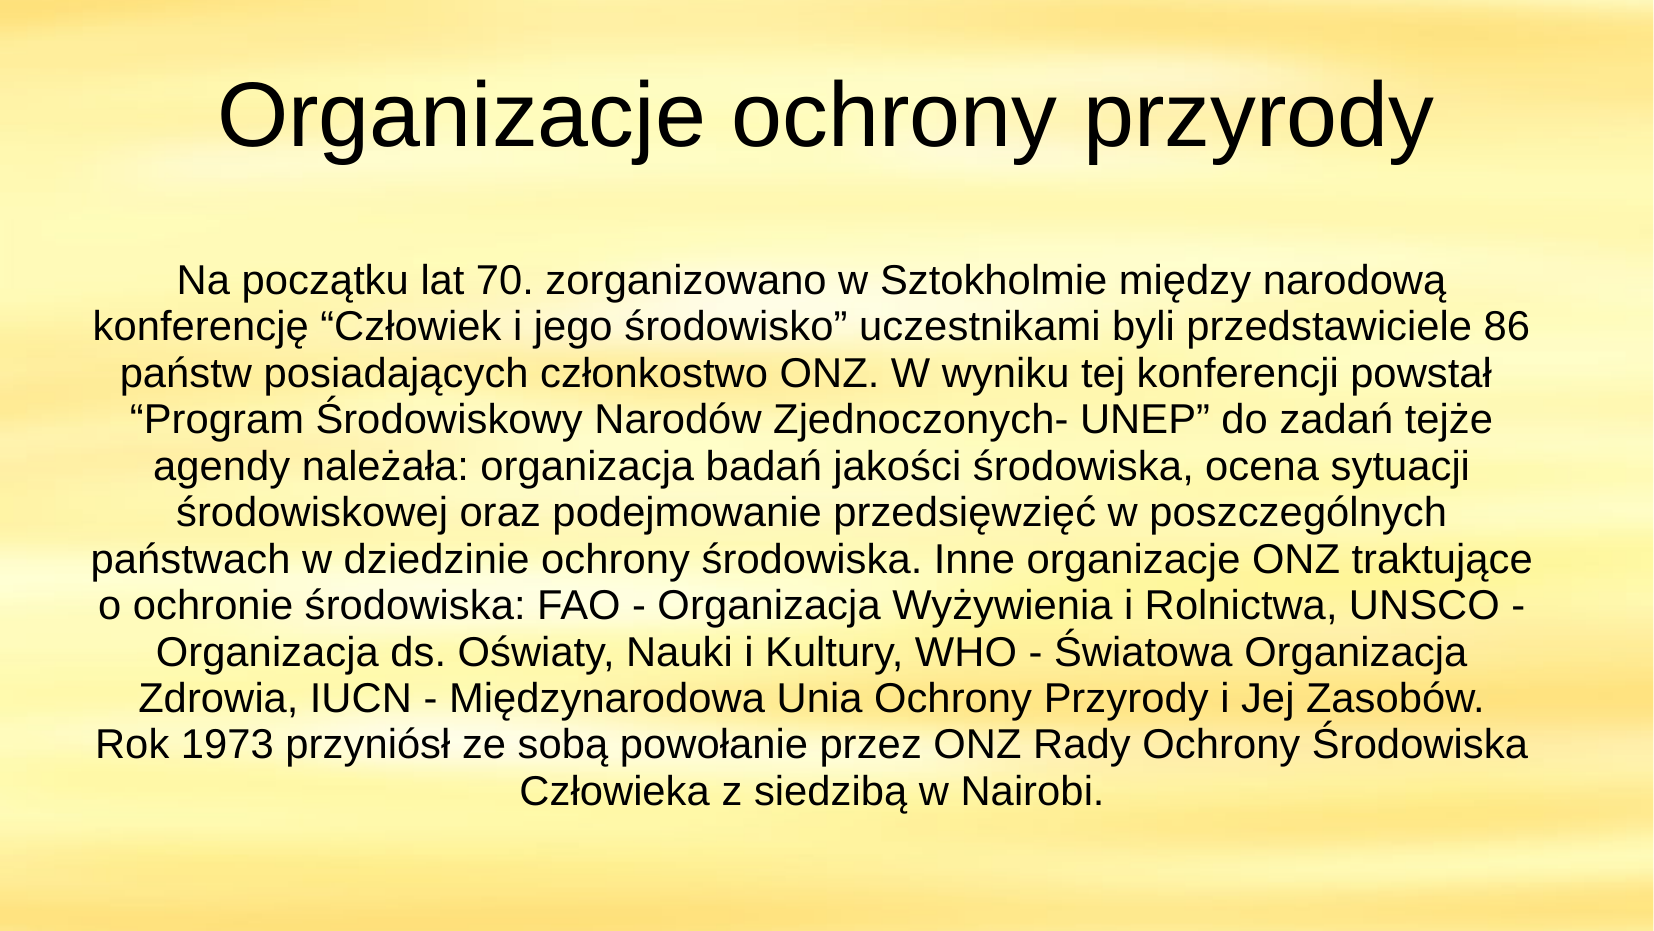

Na początku lat 70. zorganizowano w Sztokholmie między narodową konferencję “Człowiek i jego środowisko” uczestnikami byli przedstawiciele 86 państw posiadających członkostwo ONZ. W wyniku tej konferencji powstał
“Program Środowiskowy Narodów Zjednoczonych- UNEP” do zadań tejże agendy należała: organizacja badań jakości środowiska, ocena sytuacji środowiskowej oraz podejmowanie przedsięwzięć w poszczególnych państwach w dziedzinie ochrony środowiska. Inne organizacje ONZ traktujące o ochronie środowiska: FAO - Organizacja Wyżywienia i Rolnictwa, UNSCO - Organizacja ds. Oświaty, Nauki i Kultury, WHO - Światowa Organizacja Zdrowia, IUCN - Międzynarodowa Unia Ochrony Przyrody i Jej Zasobów.
Rok 1973 przyniósł ze sobą powołanie przez ONZ Rady Ochrony Środowiska Człowieka z siedzibą w Nairobi.
# Organizacje ochrony przyrody